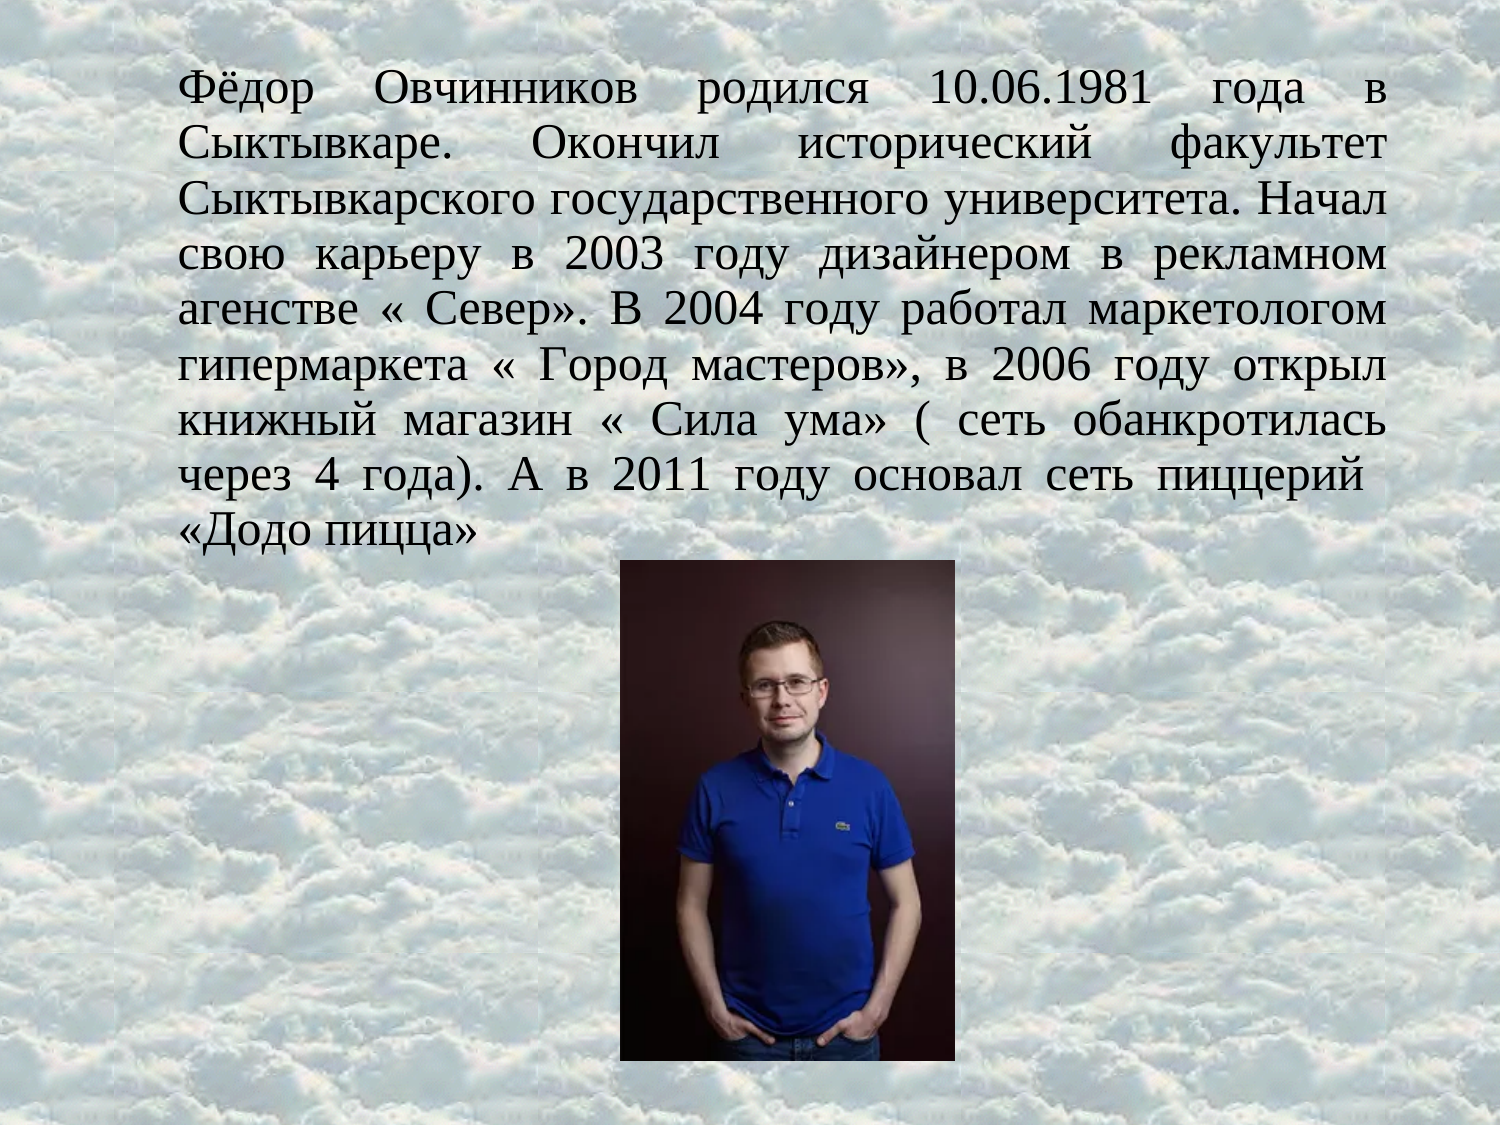

# Фёдор Овчинников родился 10.06.1981 года в Сыктывкаре. Окончил исторический факультет Сыктывкарского государственного университета. Начал свою карьеру в 2003 году дизайнером в рекламном агенстве « Север». В 2004 году работал маркетологом гипермаркета « Город мастеров», в 2006 году открыл книжный магазин « Сила ума» ( сеть обанкротилась через 4 года). А в 2011 году основал сеть пиццерий «Додо пицца»